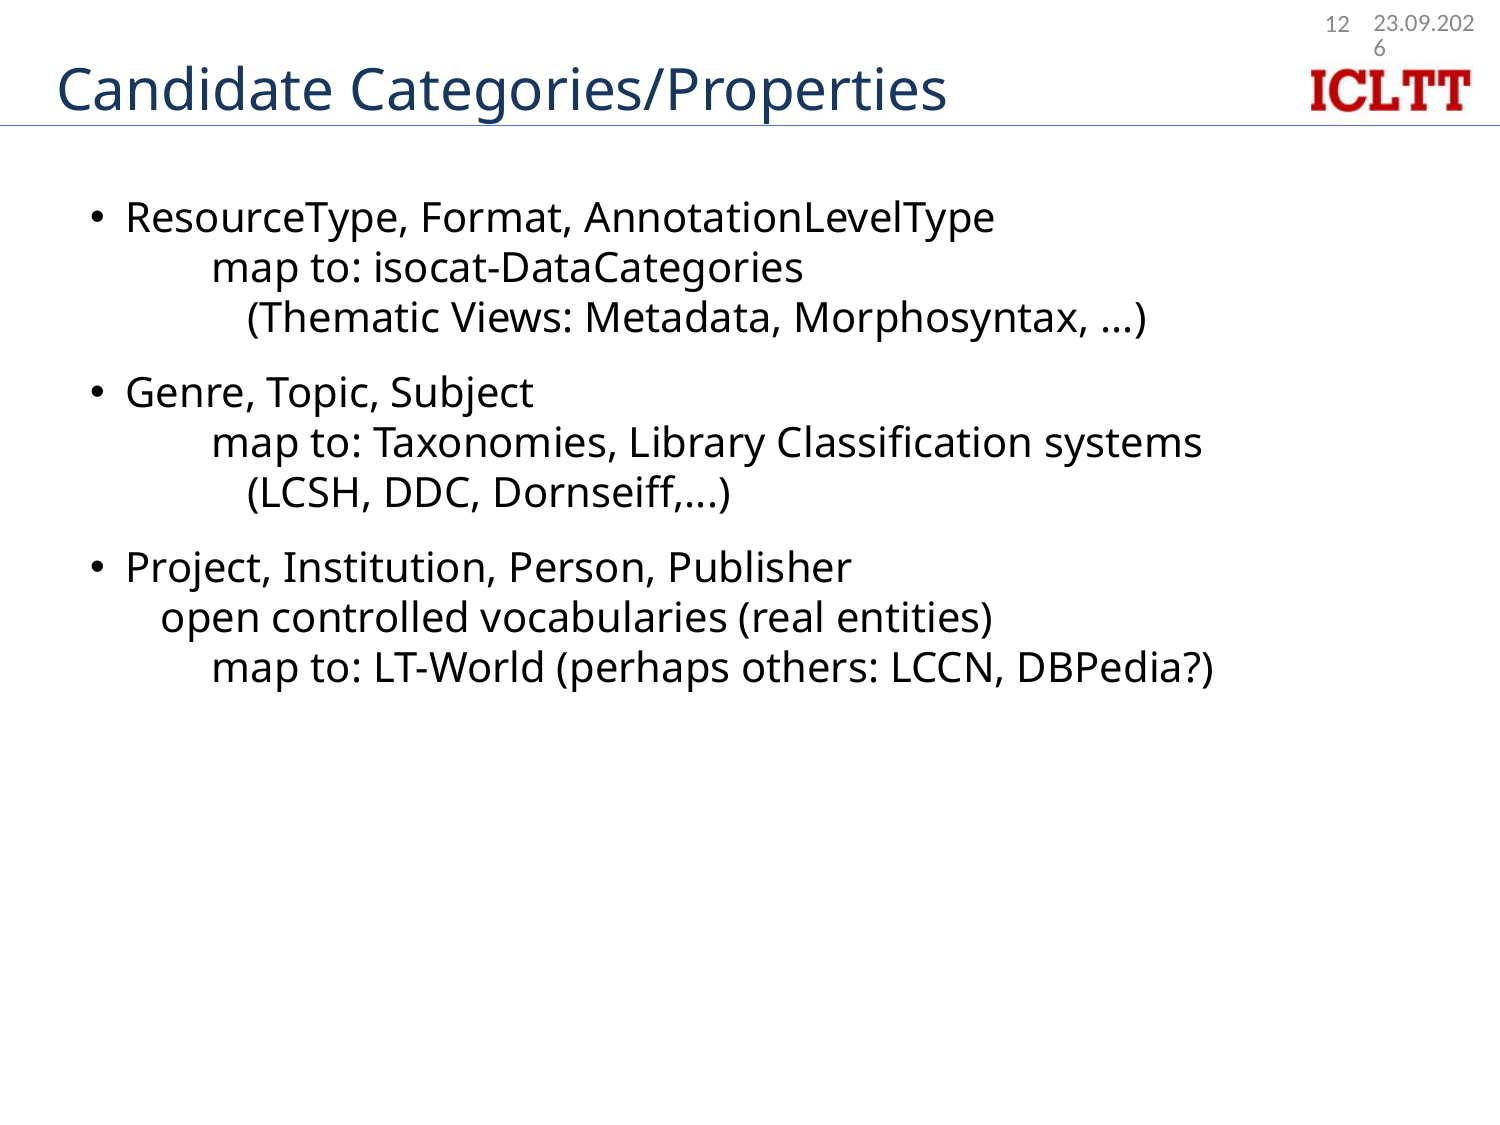

12
# Candidate Categories/Properties
ResourceType, Format, AnnotationLevelType
map to: isocat-DataCategories
(Thematic Views: Metadata, Morphosyntax, ...)
Genre, Topic, Subject
map to: Taxonomies, Library Classification systems
(LCSH, DDC, Dornseiff,...)
Project, Institution, Person, Publisher
open controlled vocabularies (real entities)
map to: LT-World (perhaps others: LCCN, DBPedia?)